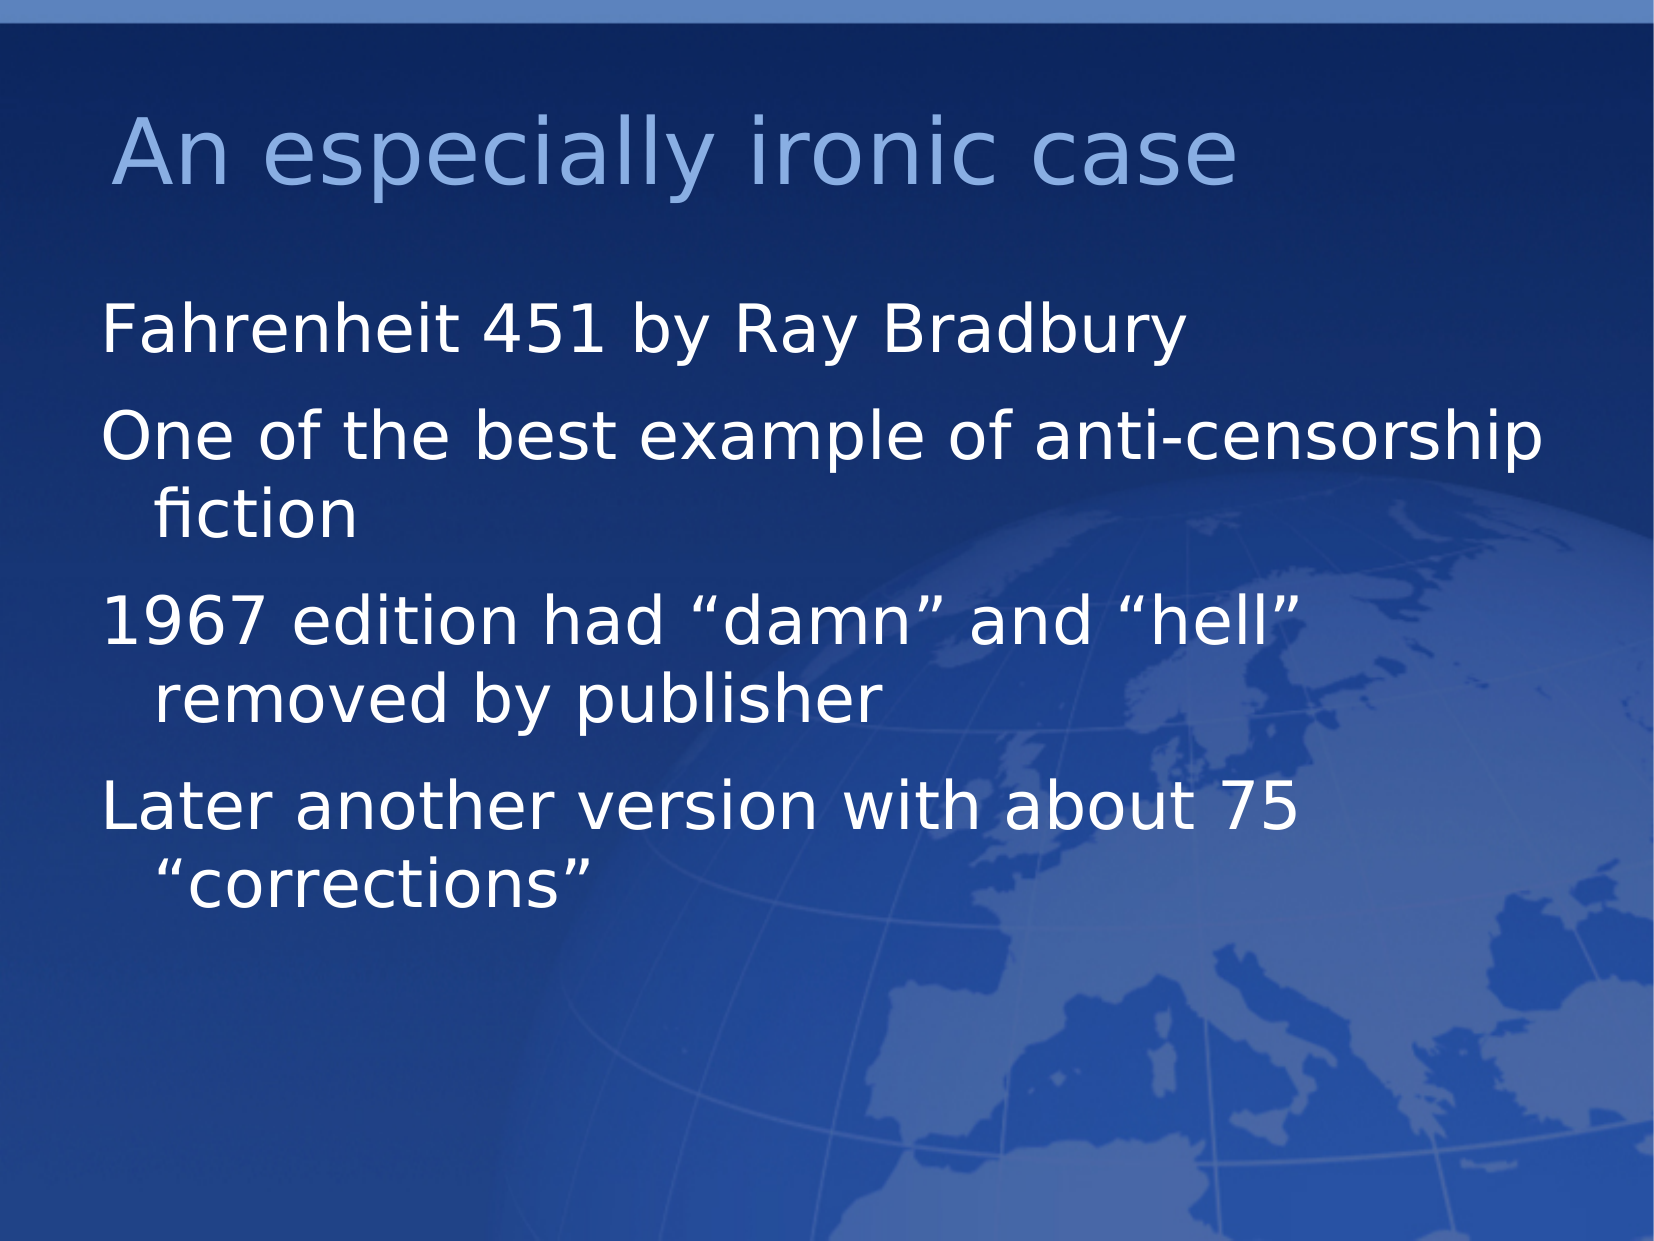

# An especially ironic case
Fahrenheit 451 by Ray Bradbury
One of the best example of anti-censorship fiction
1967 edition had “damn” and “hell” removed by publisher
Later another version with about 75 “corrections”